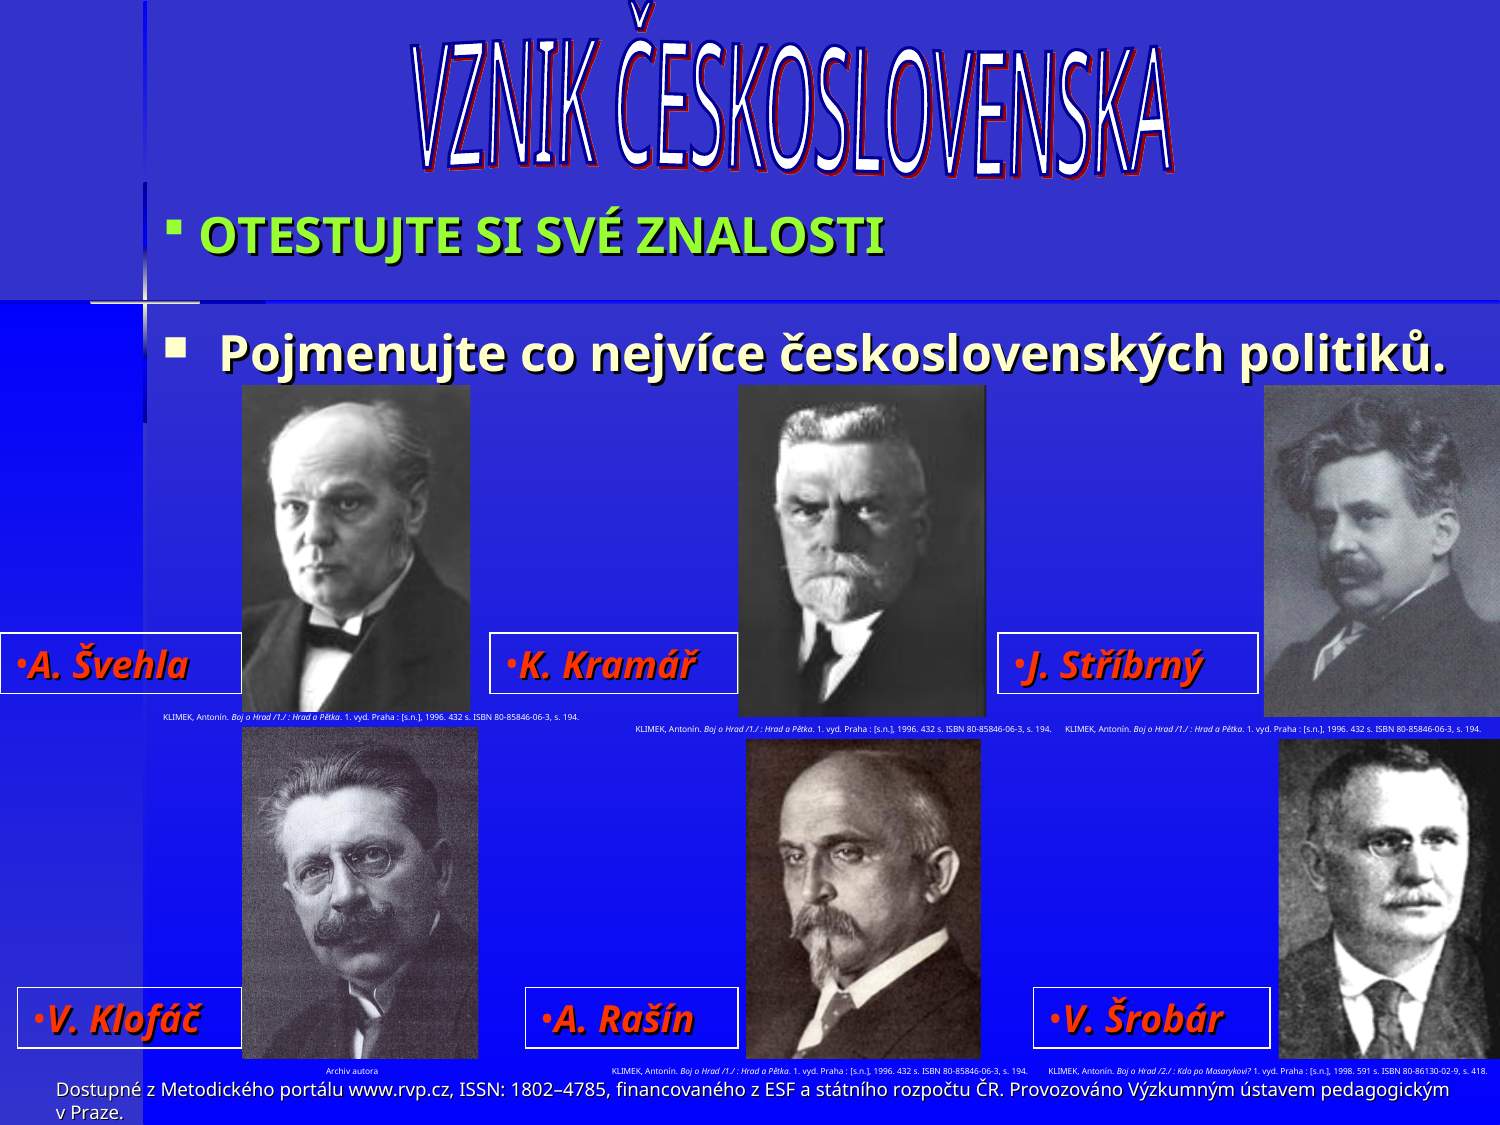

VZNIK ČESKOSLOVENSKA
 OTESTUJTE SI SVÉ ZNALOSTI
# Pojmenujte co nejvíce československých politiků.
A. Švehla
K. Kramář
J. Stříbrný
KLIMEK, Antonín. Boj o Hrad /1./ : Hrad a Pětka. 1. vyd. Praha : [s.n.], 1996. 432 s. ISBN 80-85846-06-3, s. 194.
KLIMEK, Antonín. Boj o Hrad /1./ : Hrad a Pětka. 1. vyd. Praha : [s.n.], 1996. 432 s. ISBN 80-85846-06-3, s. 194.
KLIMEK, Antonín. Boj o Hrad /1./ : Hrad a Pětka. 1. vyd. Praha : [s.n.], 1996. 432 s. ISBN 80-85846-06-3, s. 194.
V. Klofáč
A. Rašín
V. Šrobár
Archiv autora
KLIMEK, Antonín. Boj o Hrad /1./ : Hrad a Pětka. 1. vyd. Praha : [s.n.], 1996. 432 s. ISBN 80-85846-06-3, s. 194.
KLIMEK, Antonín. Boj o Hrad /2./ : Kdo po Masarykovi? 1. vyd. Praha : [s.n.], 1998. 591 s. ISBN 80-86130-02-9, s. 418.
Dostupné z Metodického portálu www.rvp.cz, ISSN: 1802–4785, financovaného z ESF a státního rozpočtu ČR. Provozováno Výzkumným ústavem pedagogickým v Praze.